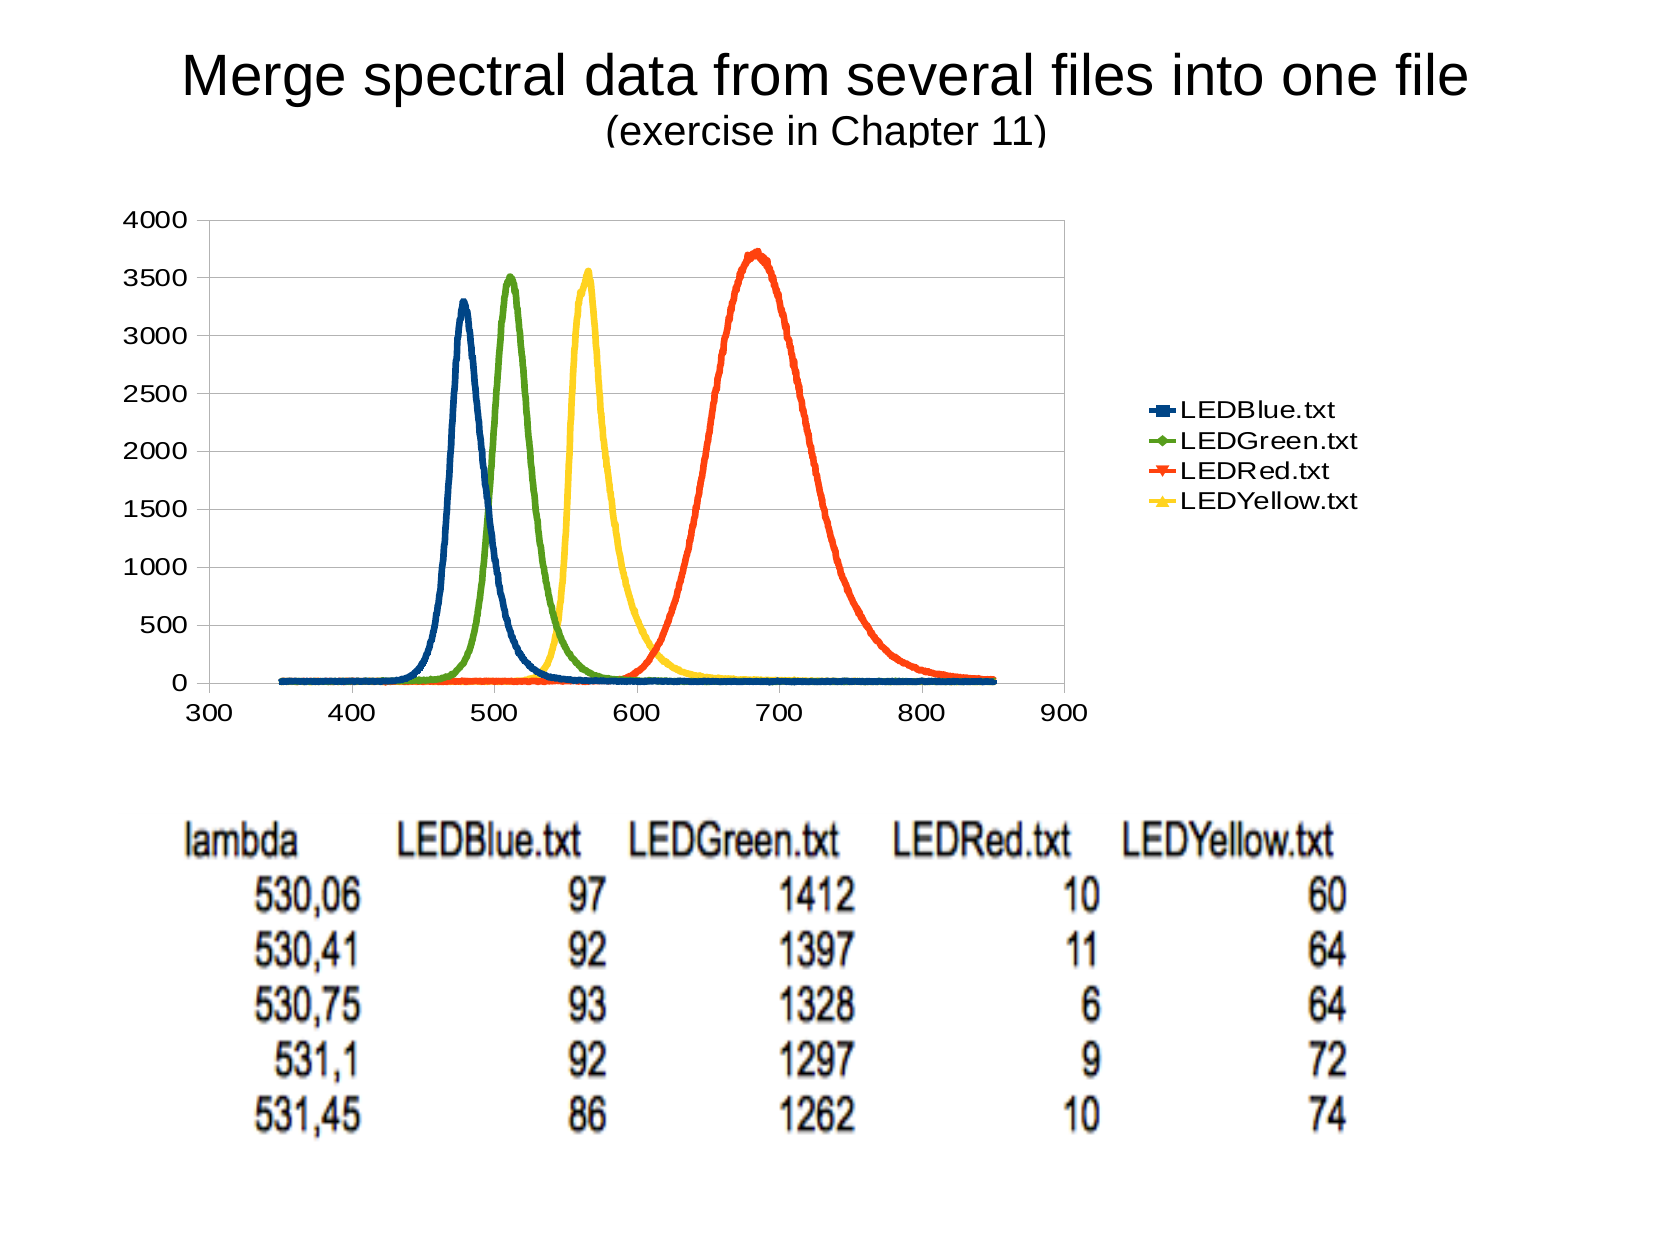

# Merge spectral data from several files into one file (exercise in Chapter 11)